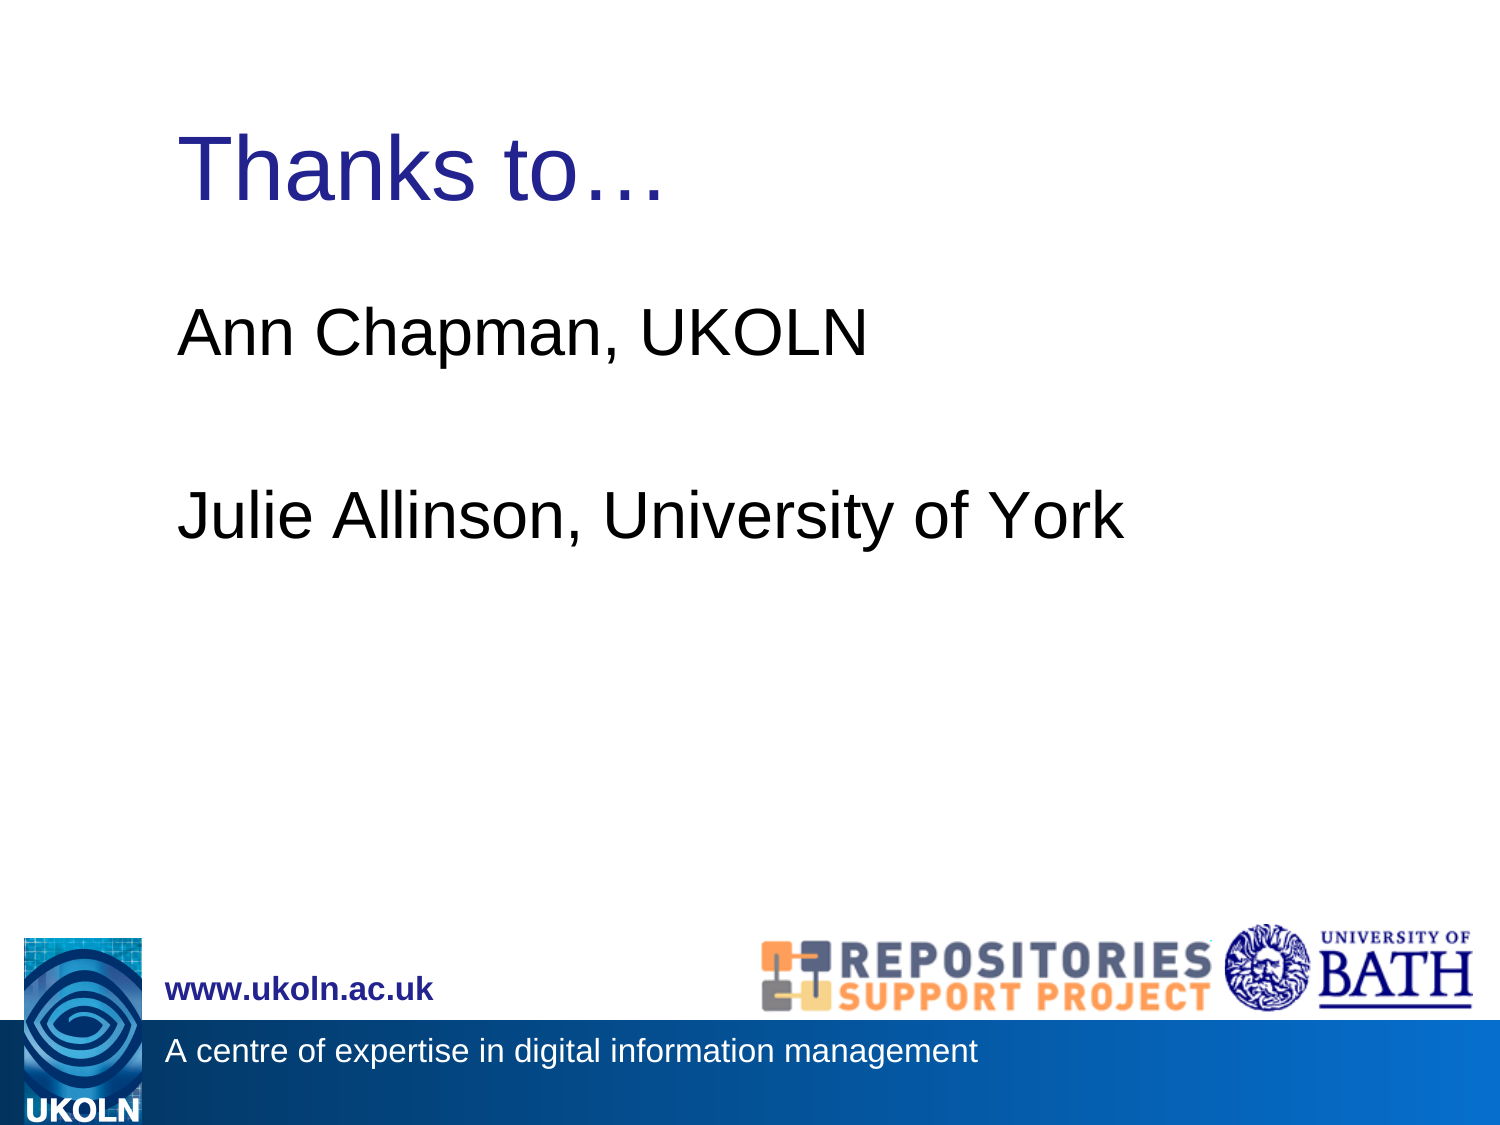

# Thanks to…
Ann Chapman, UKOLN
Julie Allinson, University of York